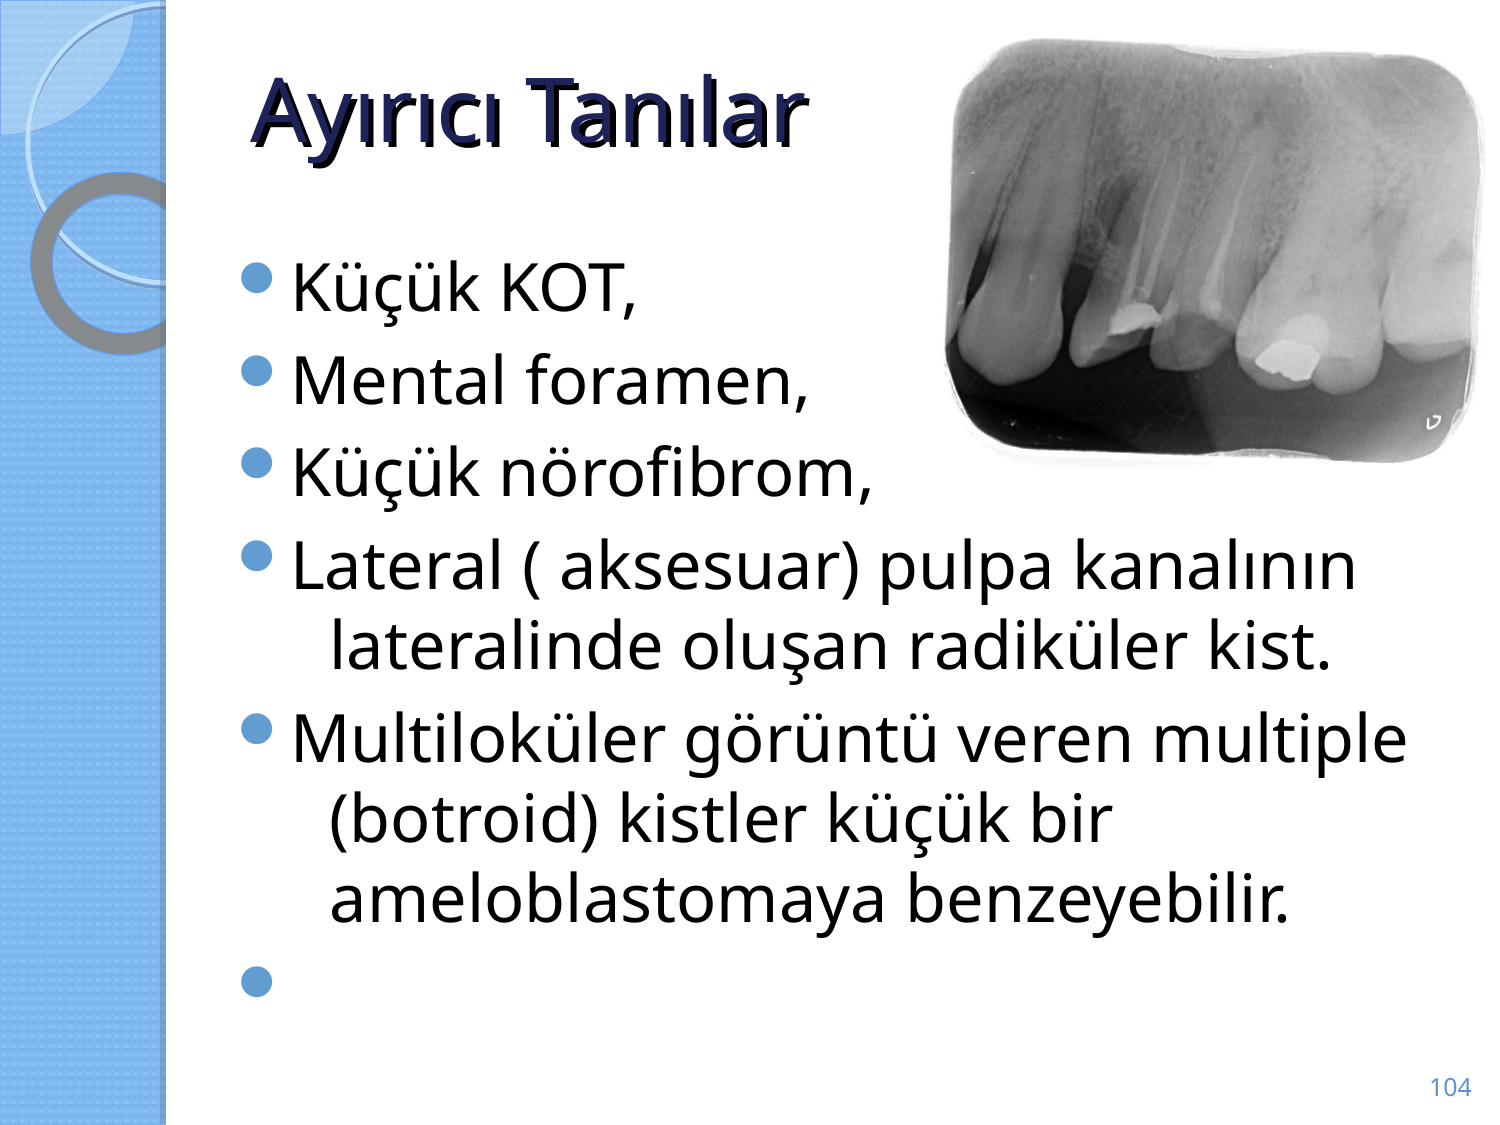

# Ayırıcı Tanılar
Küçük KOT,
Mental foramen,
Küçük nörofibrom,
Lateral ( aksesuar) pulpa kanalının lateralinde oluşan radiküler kist.
Multiloküler görüntü veren multiple (botroid) kistler küçük bir ameloblastomaya benzeyebilir.